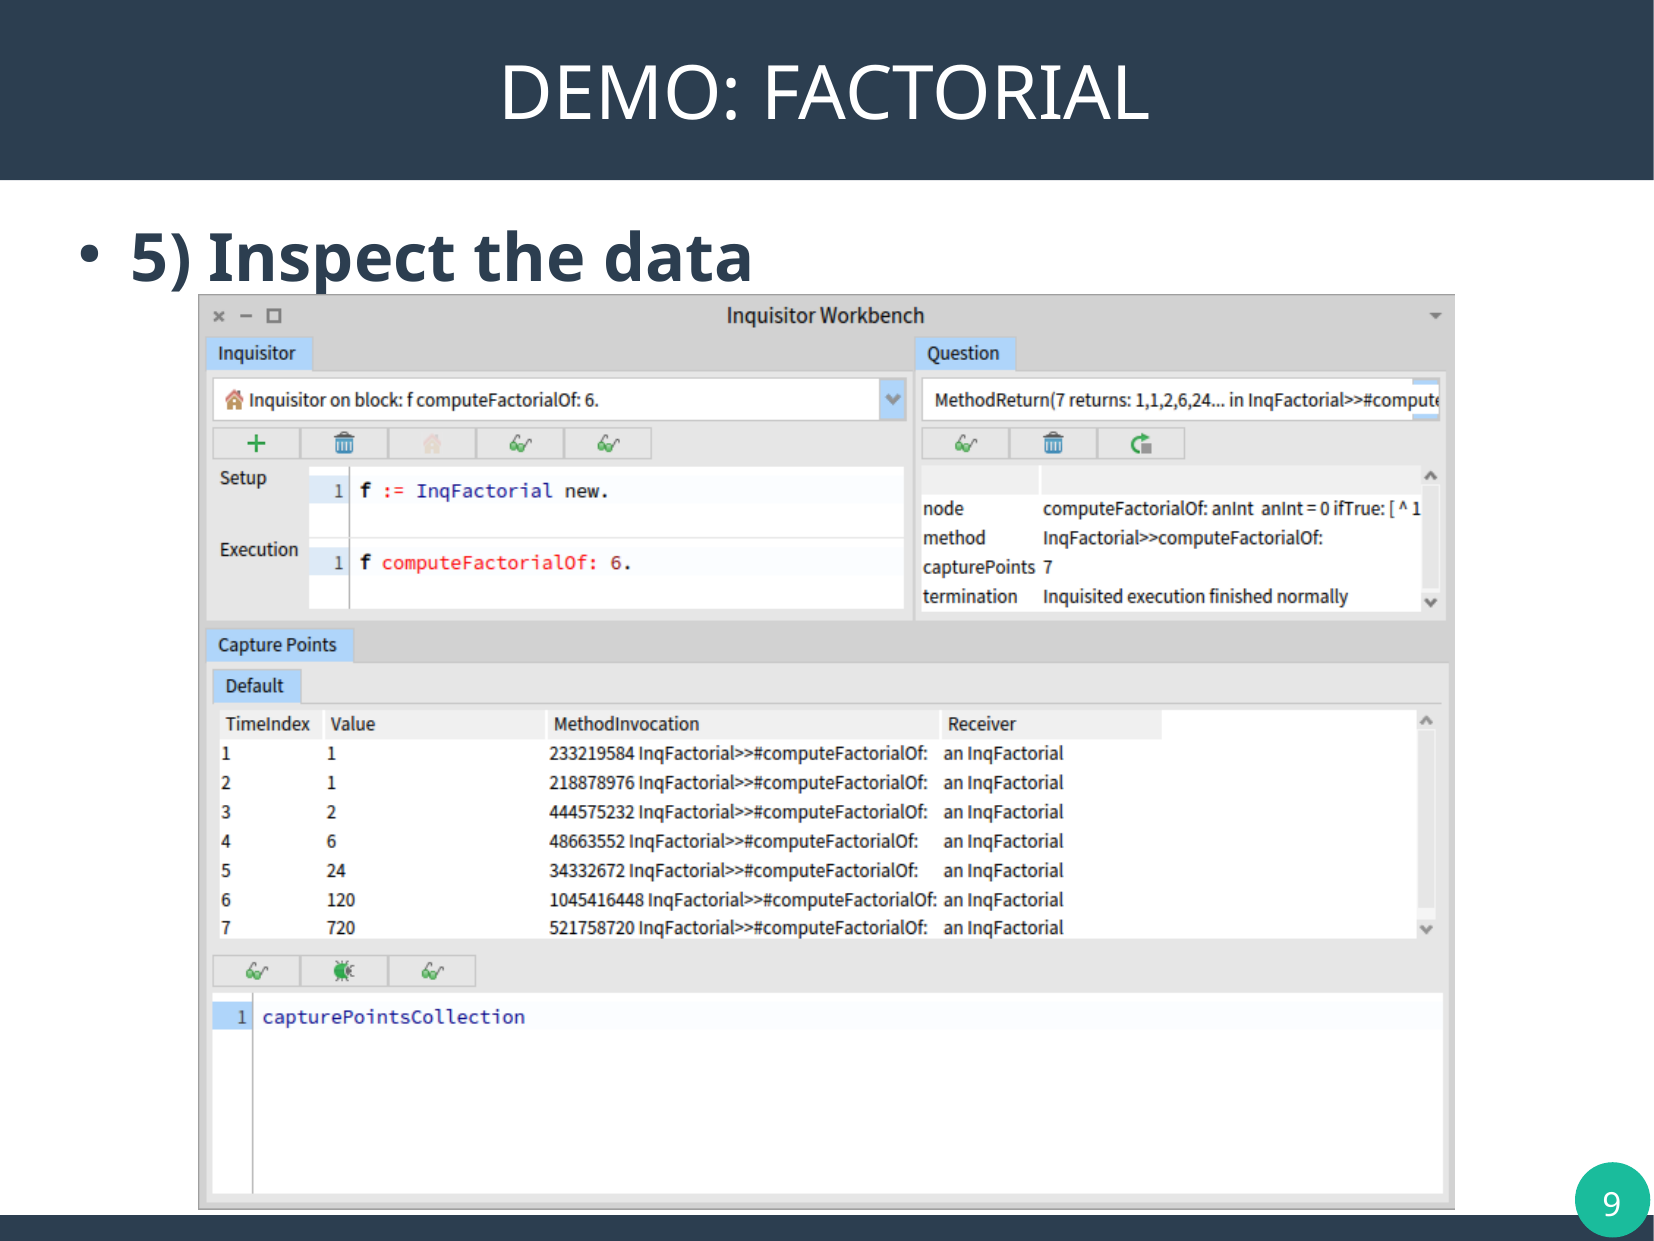

# Demo: Factorial
5) Inspect the data